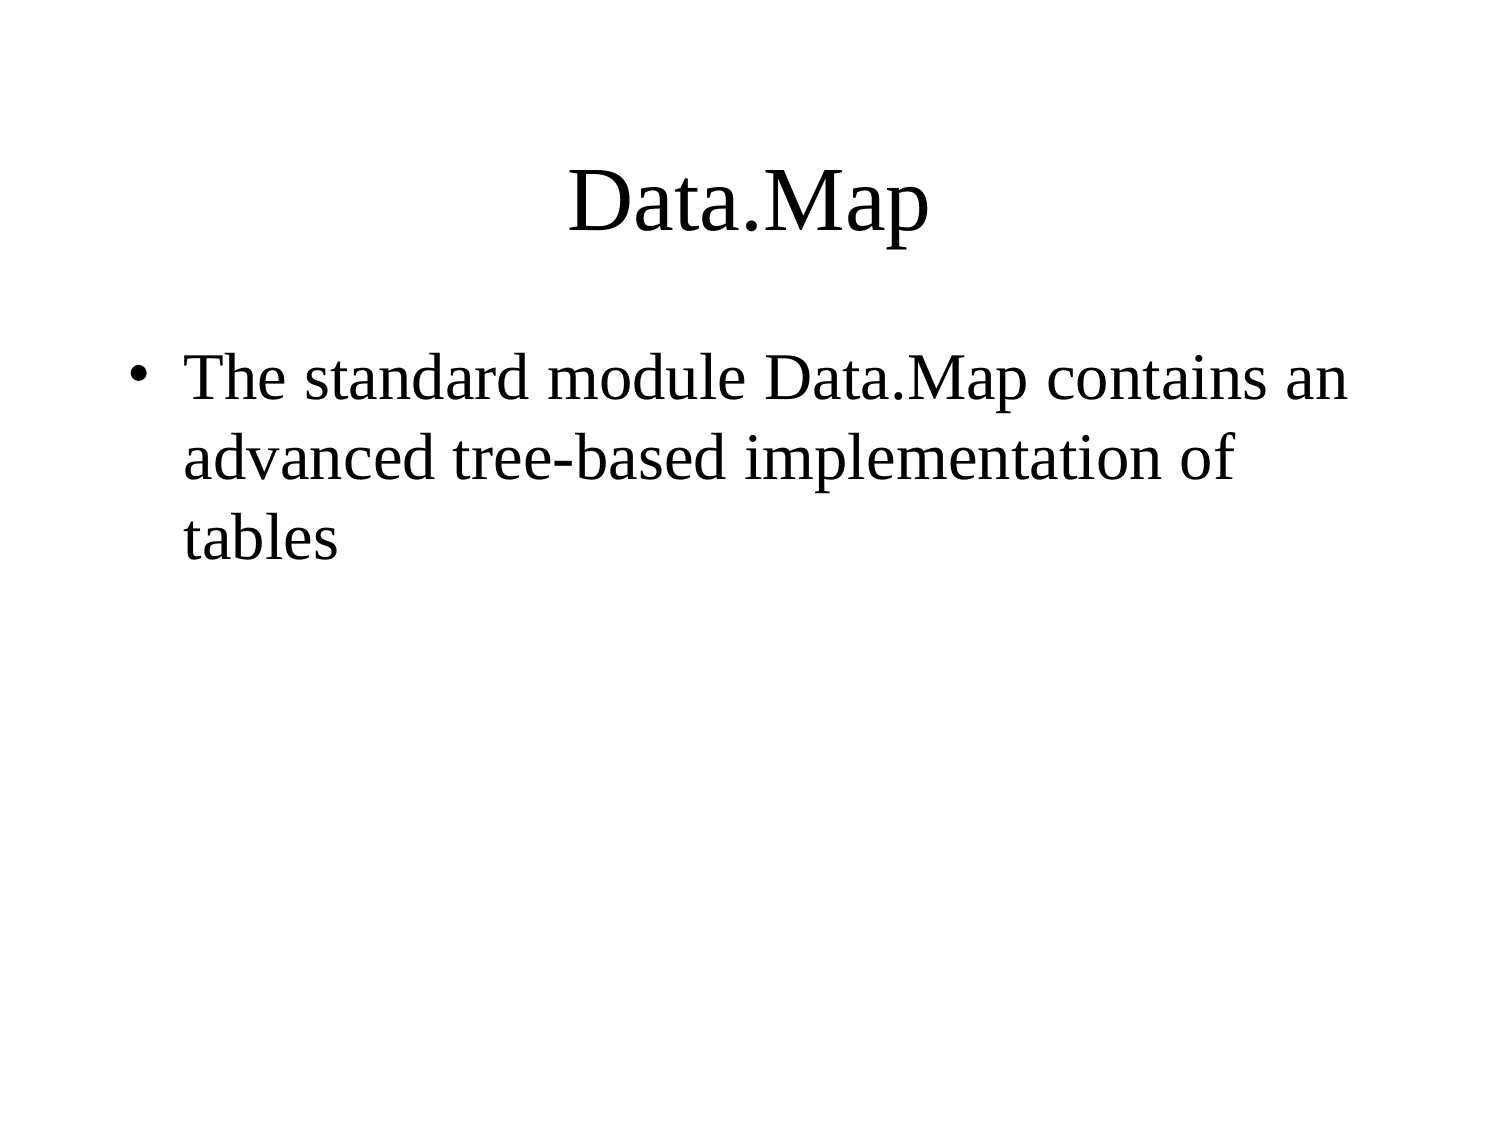

# Data.Map
The standard module Data.Map contains an advanced tree-based implementation of tables